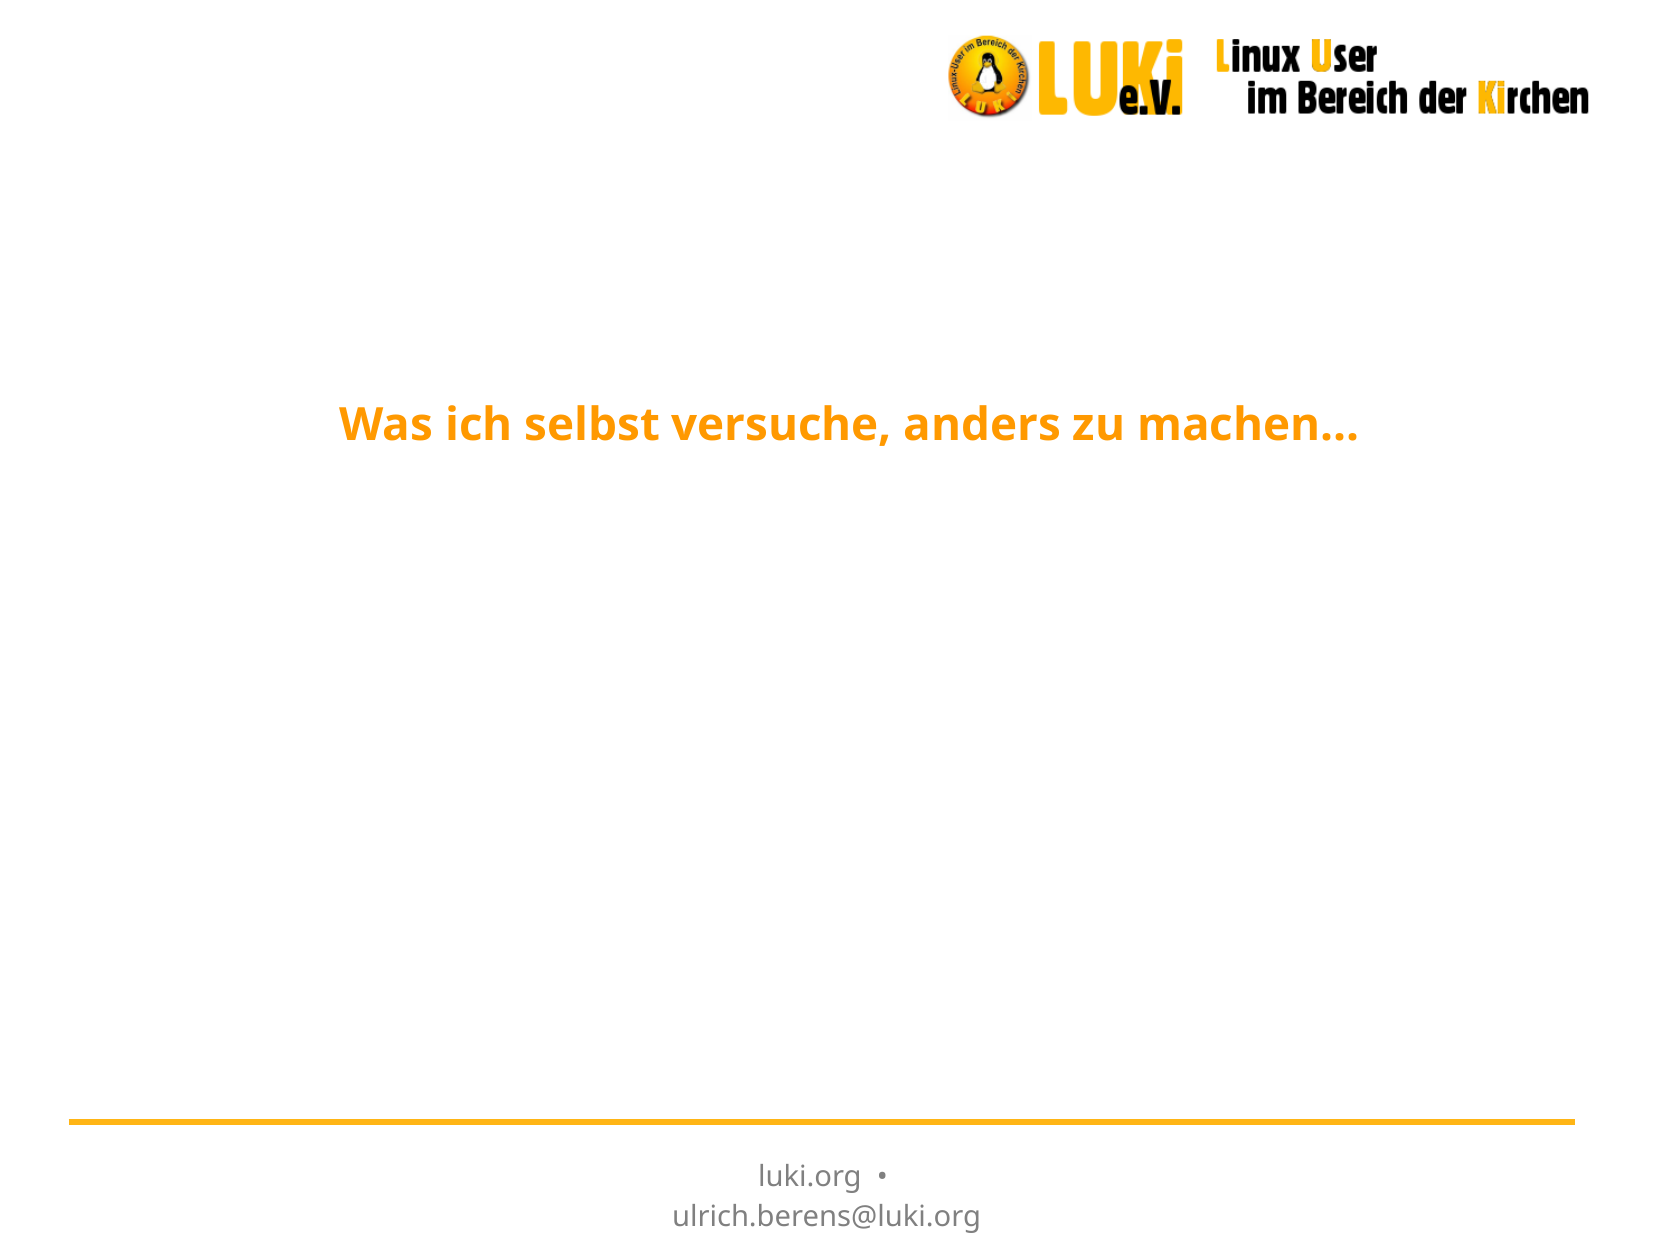

Was ich selbst versuche, anders zu machen...
luki.org • ulrich.berens@luki.org